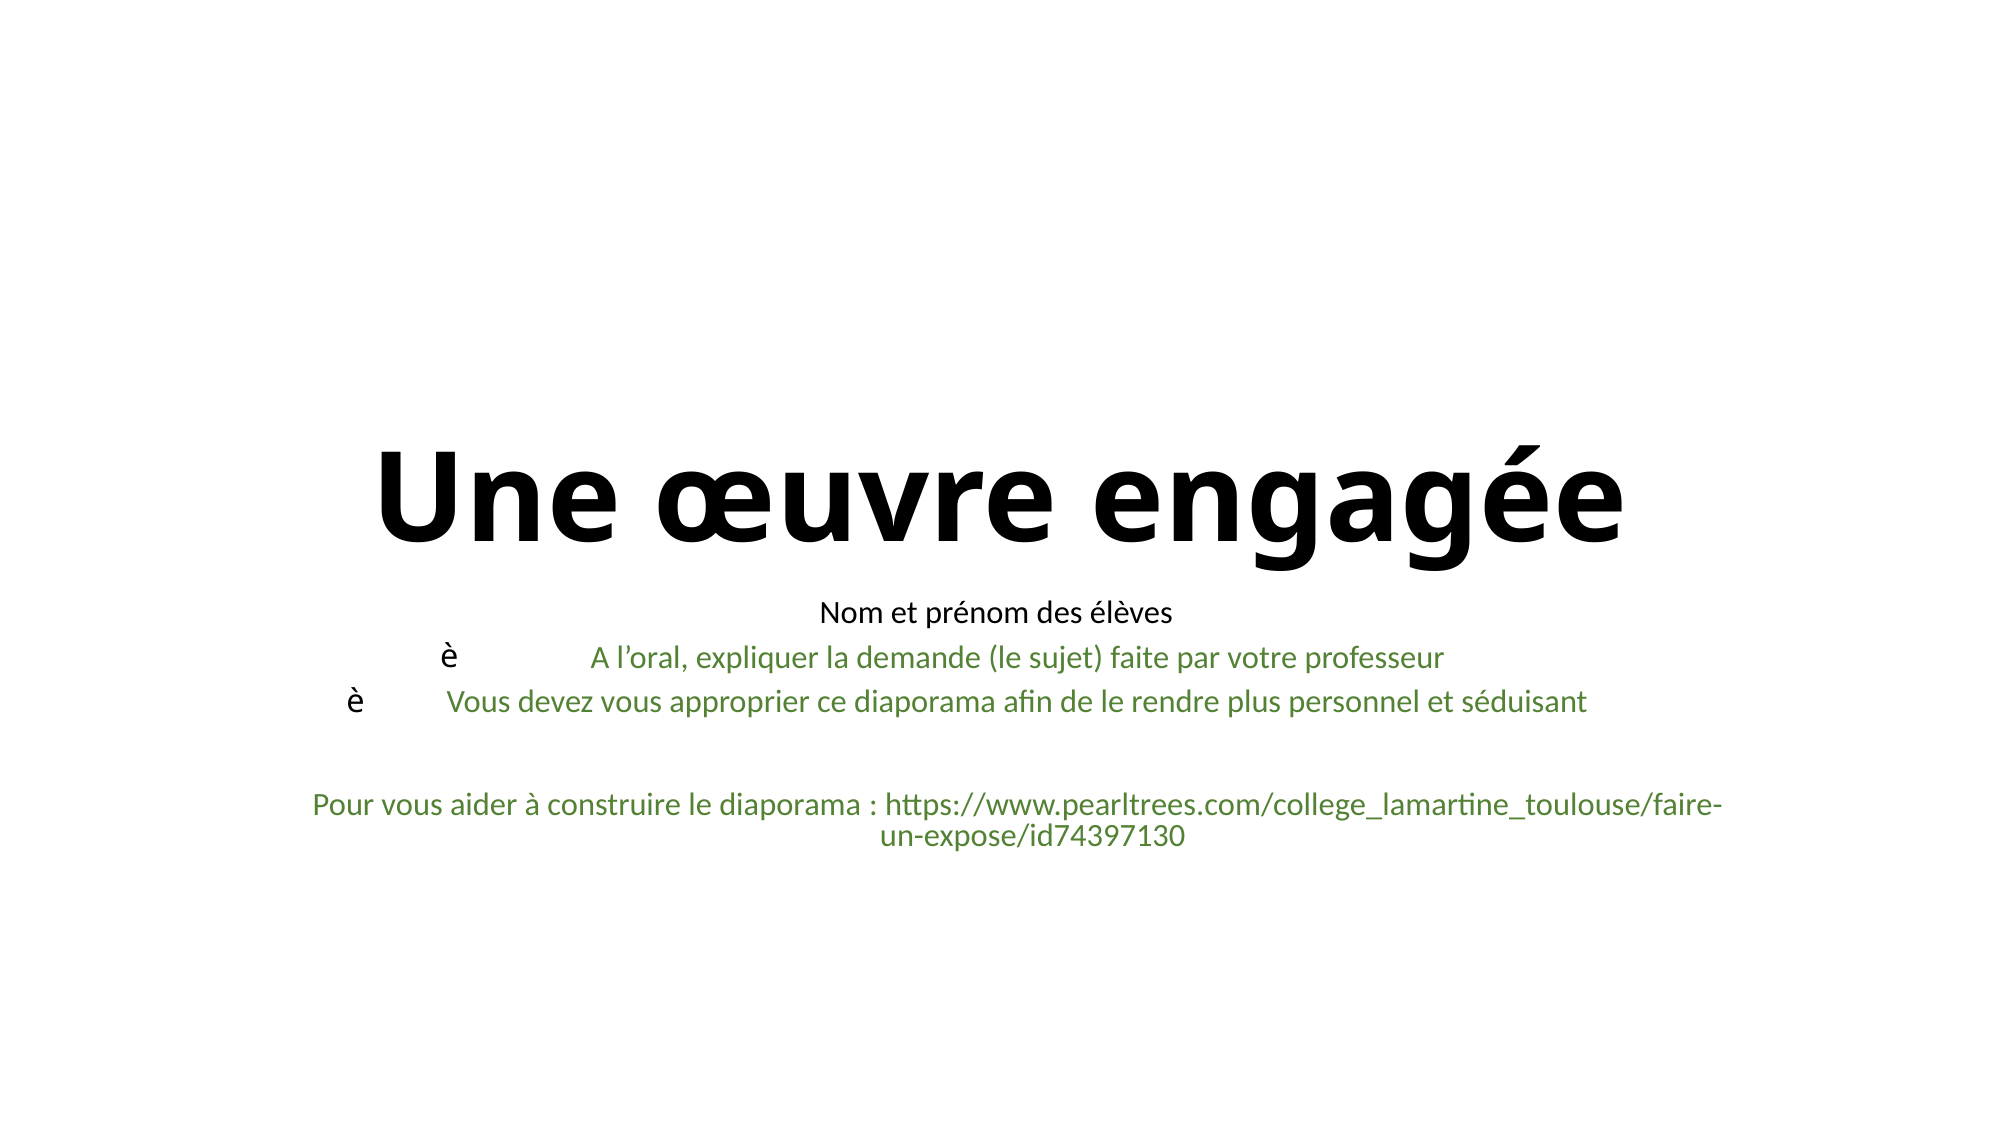

# Une œuvre engagée
Nom et prénom des élèves
A l’oral, expliquer la demande (le sujet) faite par votre professeur
Vous devez vous approprier ce diaporama afin de le rendre plus personnel et séduisant
Pour vous aider à construire le diaporama : https://www.pearltrees.com/college_lamartine_toulouse/faire-un-expose/id74397130